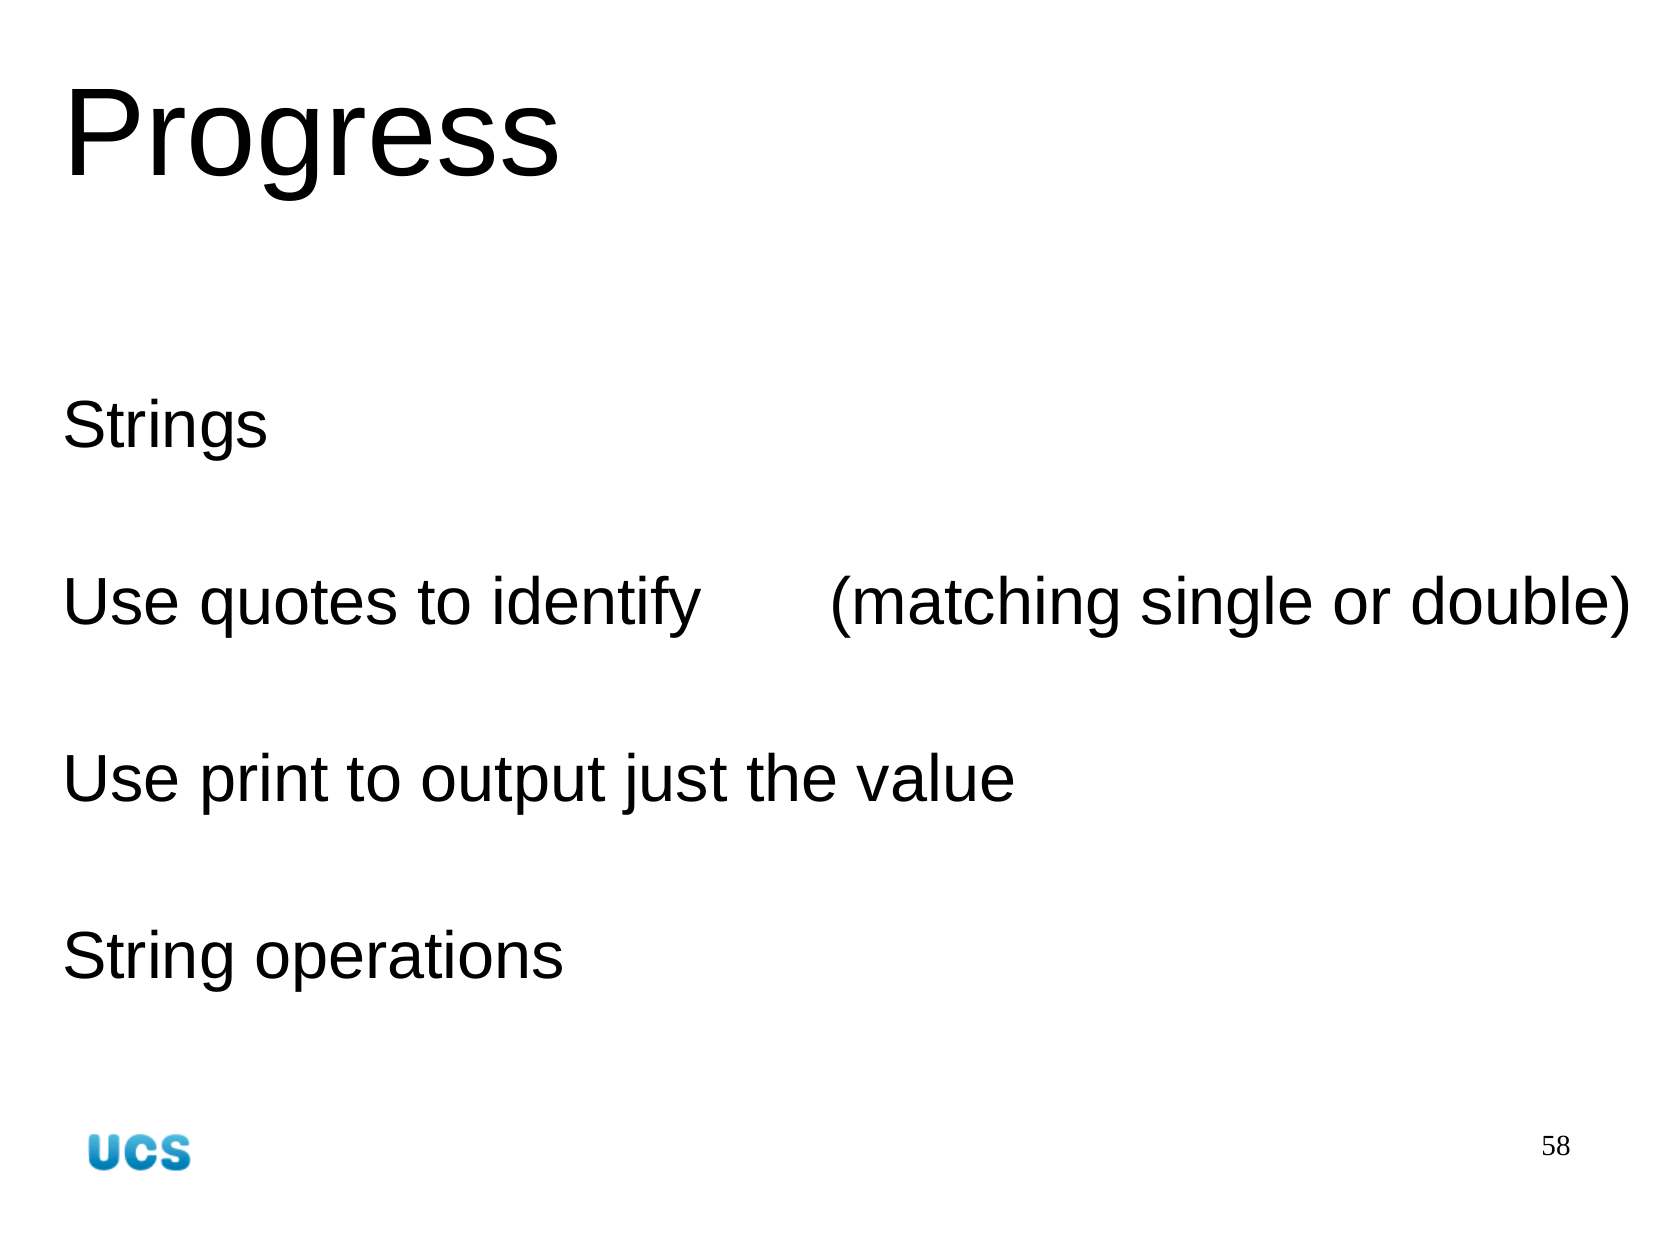

Progress
Strings
Use quotes to identify
(matching single or double)
Use print to output just the value
String operations
58